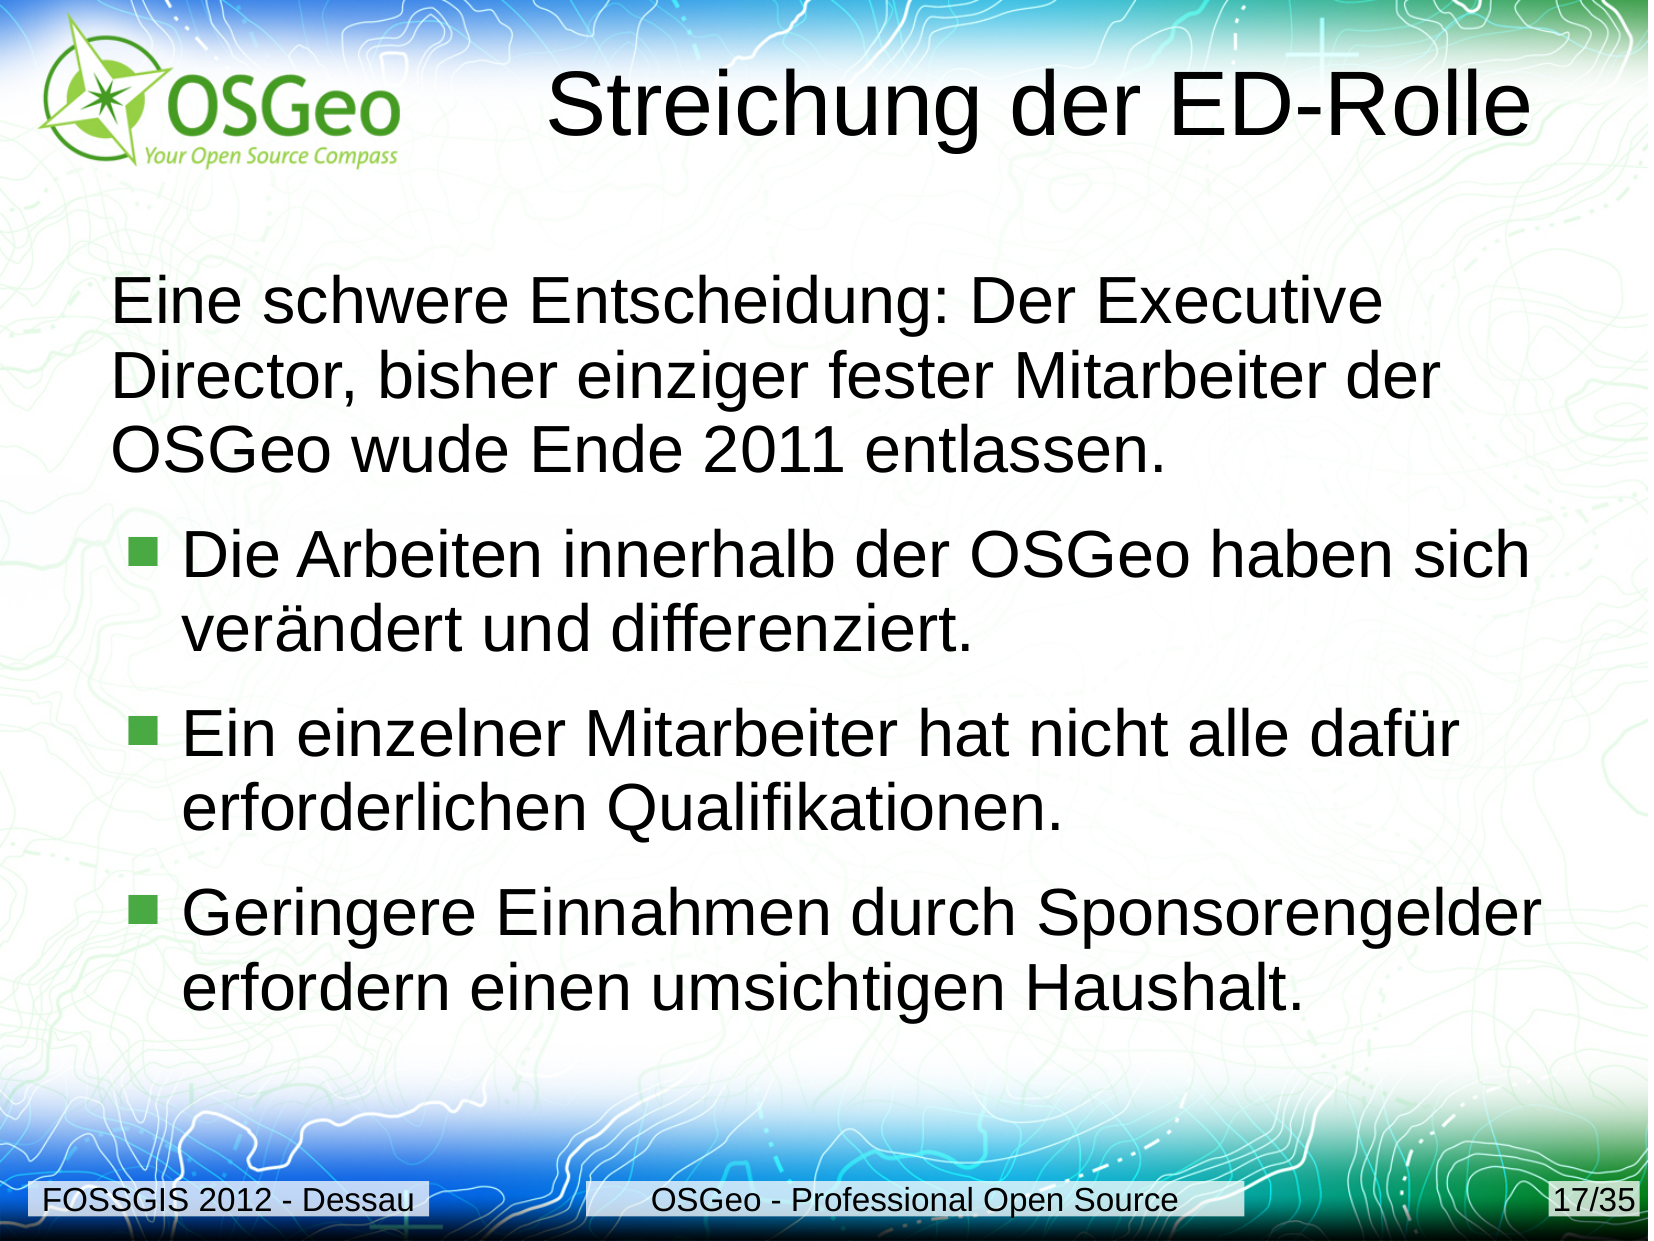

# Streichung der ED-Rolle
Eine schwere Entscheidung: Der Executive Director, bisher einziger fester Mitarbeiter der OSGeo wude Ende 2011 entlassen.
Die Arbeiten innerhalb der OSGeo haben sich verändert und differenziert.
Ein einzelner Mitarbeiter hat nicht alle dafür erforderlichen Qualifikationen.
Geringere Einnahmen durch Sponsorengelder erfordern einen umsichtigen Haushalt.
FOSSGIS 2012 - Dessau
OSGeo - Professional Open Source
17